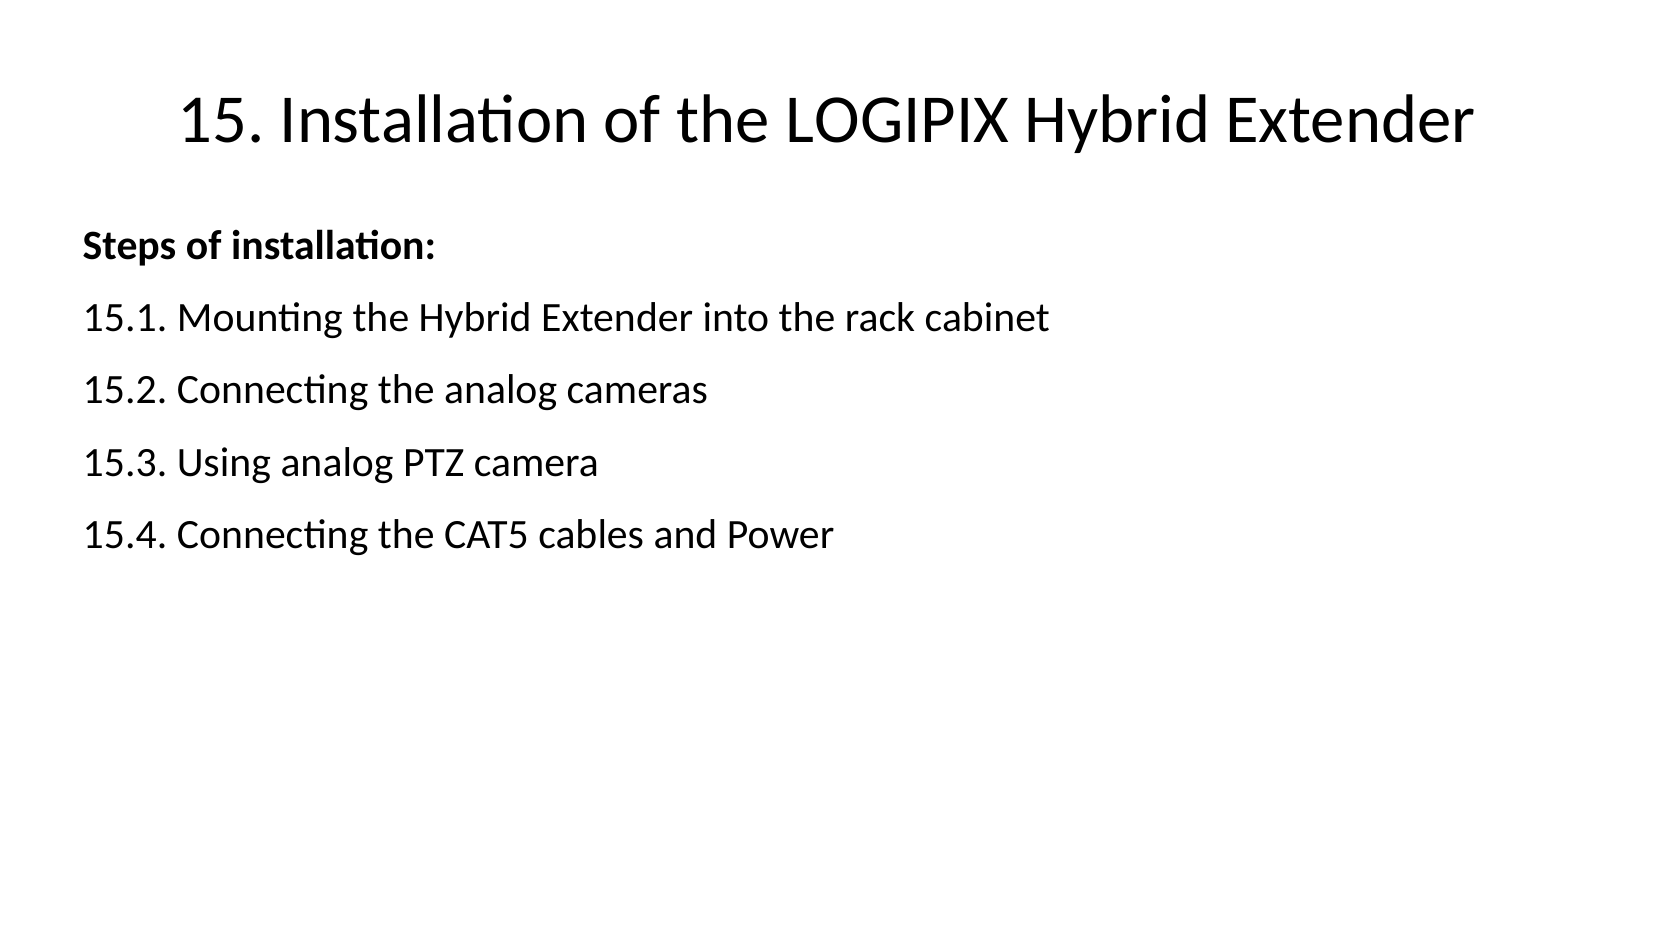

# 15. Installation of the LOGIPIX Hybrid Extender
Steps of installation:
15.1. Mounting the Hybrid Extender into the rack cabinet
15.2. Connecting the analog cameras
15.3. Using analog PTZ camera
15.4. Connecting the CAT5 cables and Power